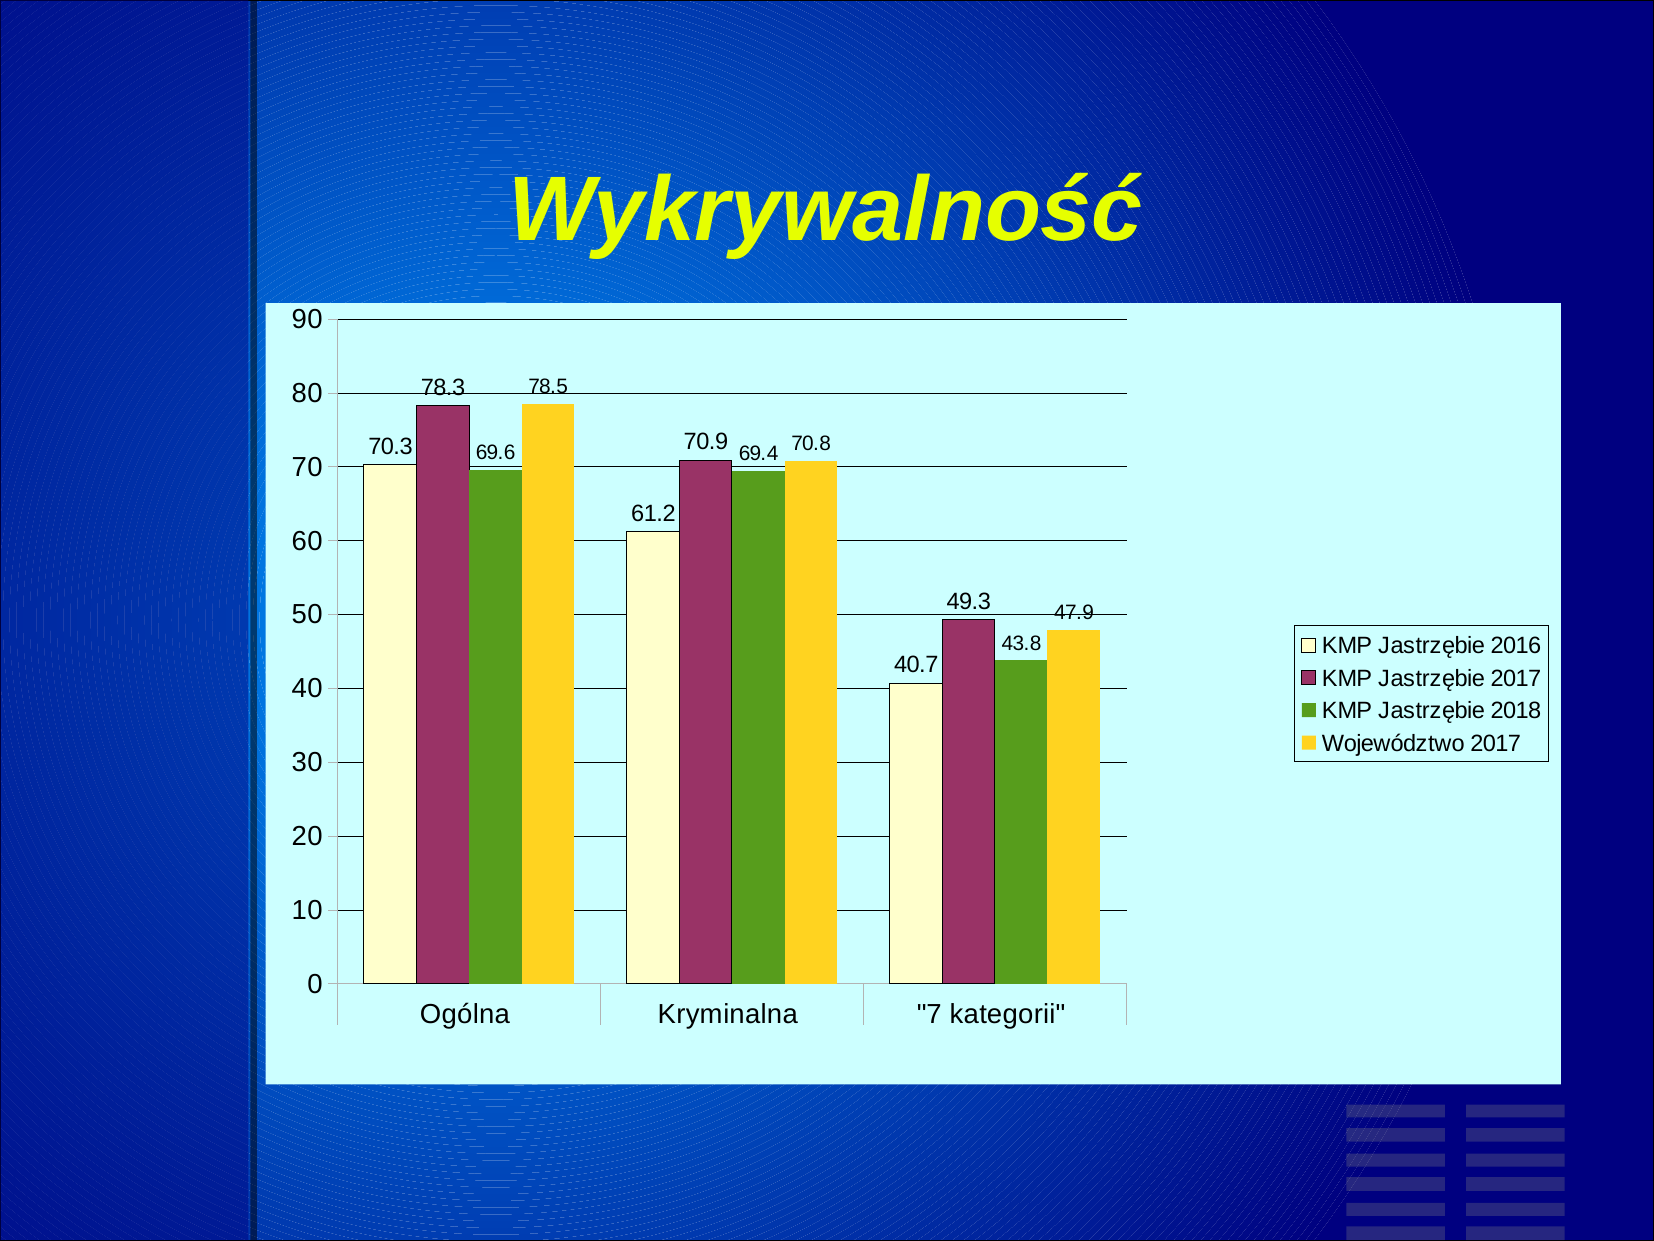

# Wykrywalność
### Chart
| Category | KMP Jastrzębie 2016 | KMP Jastrzębie 2017 | KMP Jastrzębie 2018 | Województwo 2017 |
|---|---|---|---|---|
| Ogólna | 70.3 | 78.3 | 69.6 | 78.5 |
| Kryminalna | 61.2 | 70.9 | 69.4 | 70.8 |
| "7 kategorii" | 40.7 | 49.3 | 43.8 | 47.9 |